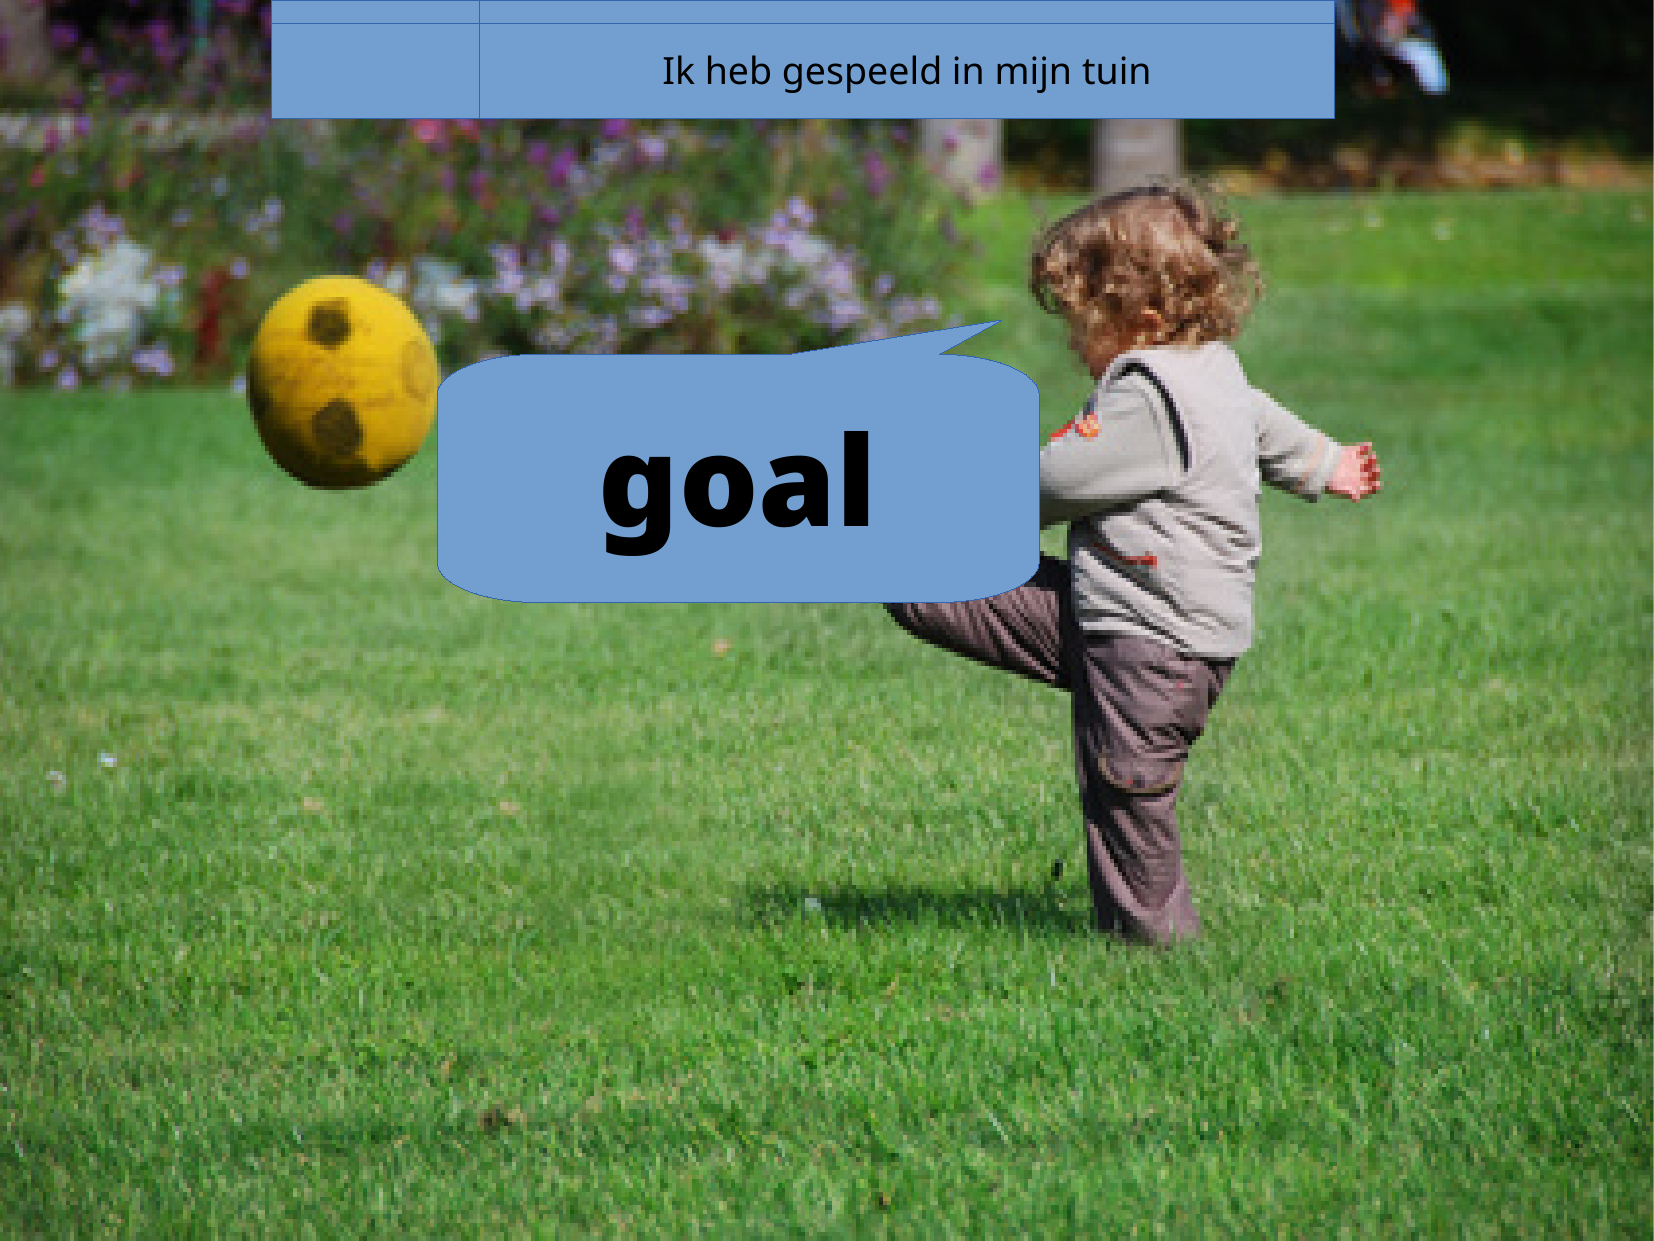

Ik heb gespeeld in mijn tuin
goal